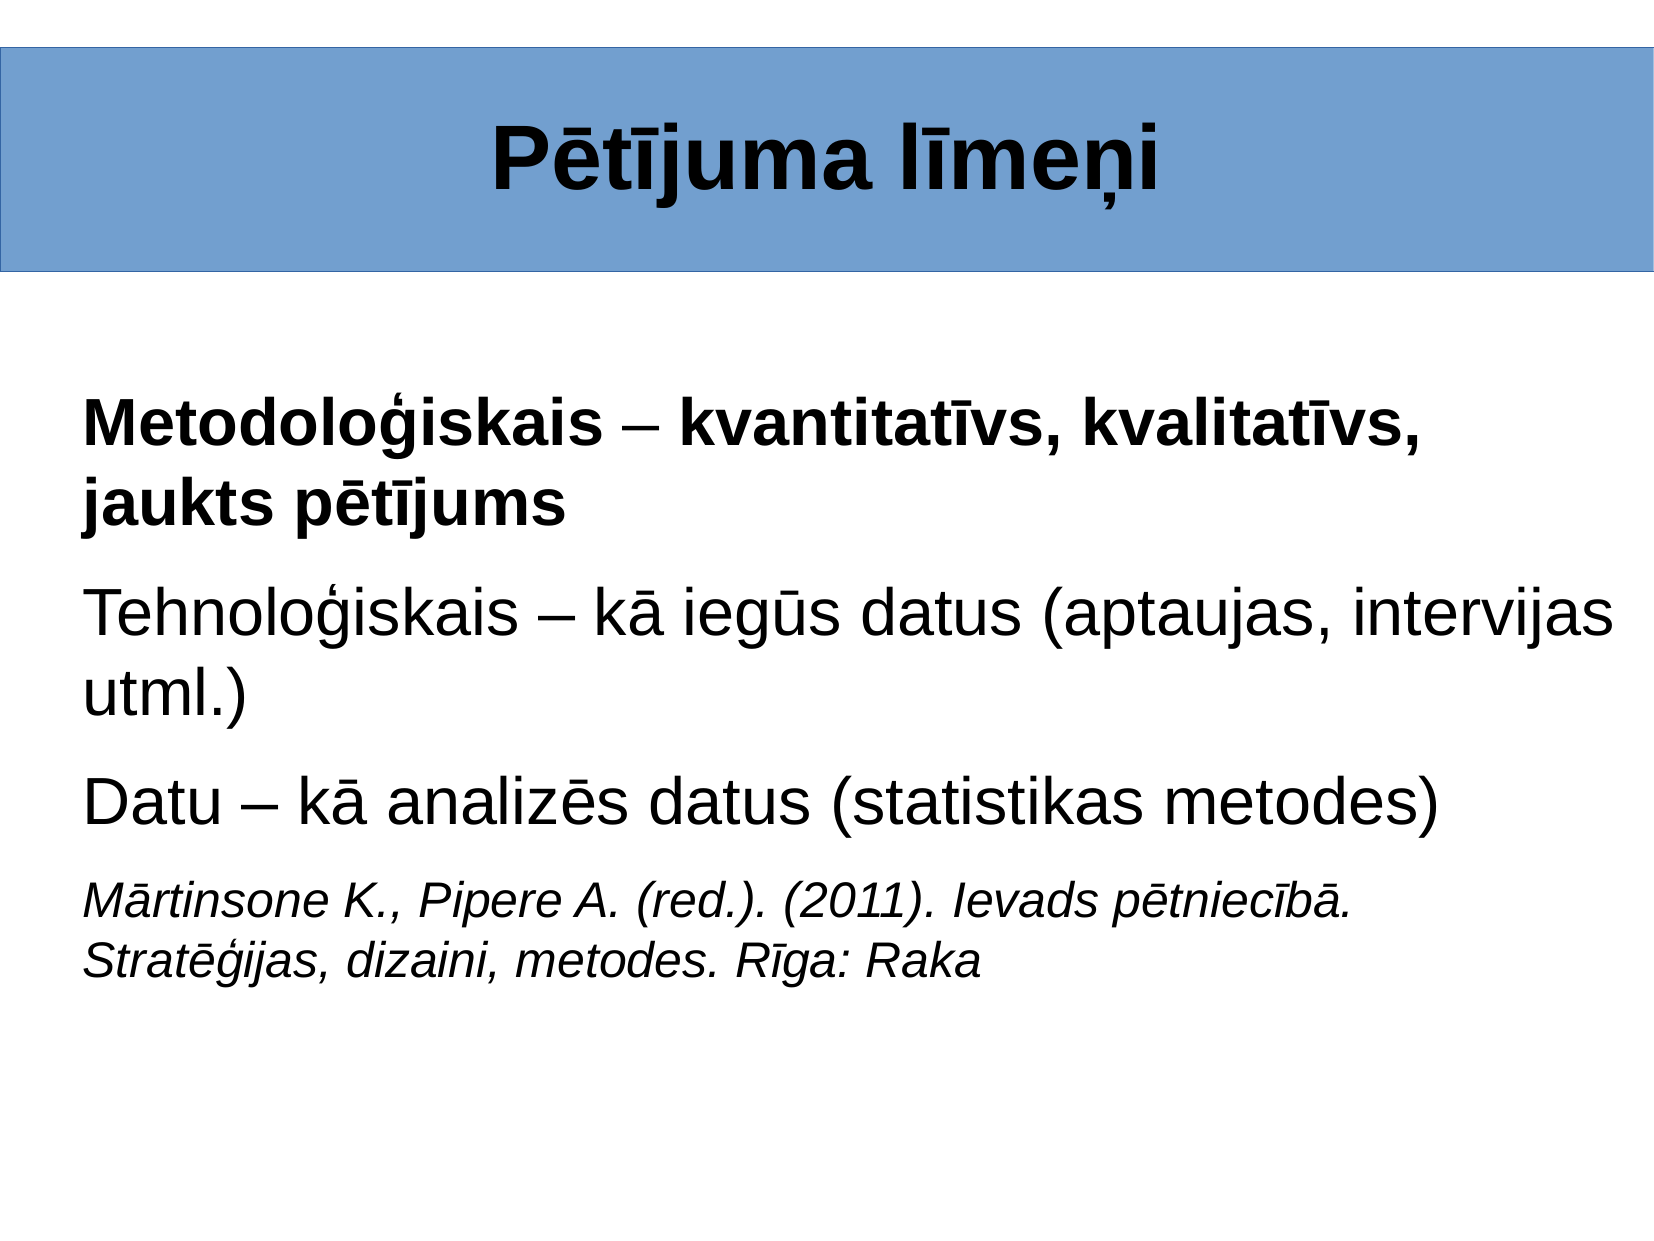

# Pētījuma līmeņi
Metodoloģiskais – kvantitatīvs, kvalitatīvs, jaukts pētījums
Tehnoloģiskais – kā iegūs datus (aptaujas, intervijas utml.)
Datu – kā analizēs datus (statistikas metodes)
Mārtinsone K., Pipere A. (red.). (2011). Ievads pētniecībā. Stratēģijas, dizaini, metodes. Rīga: Raka